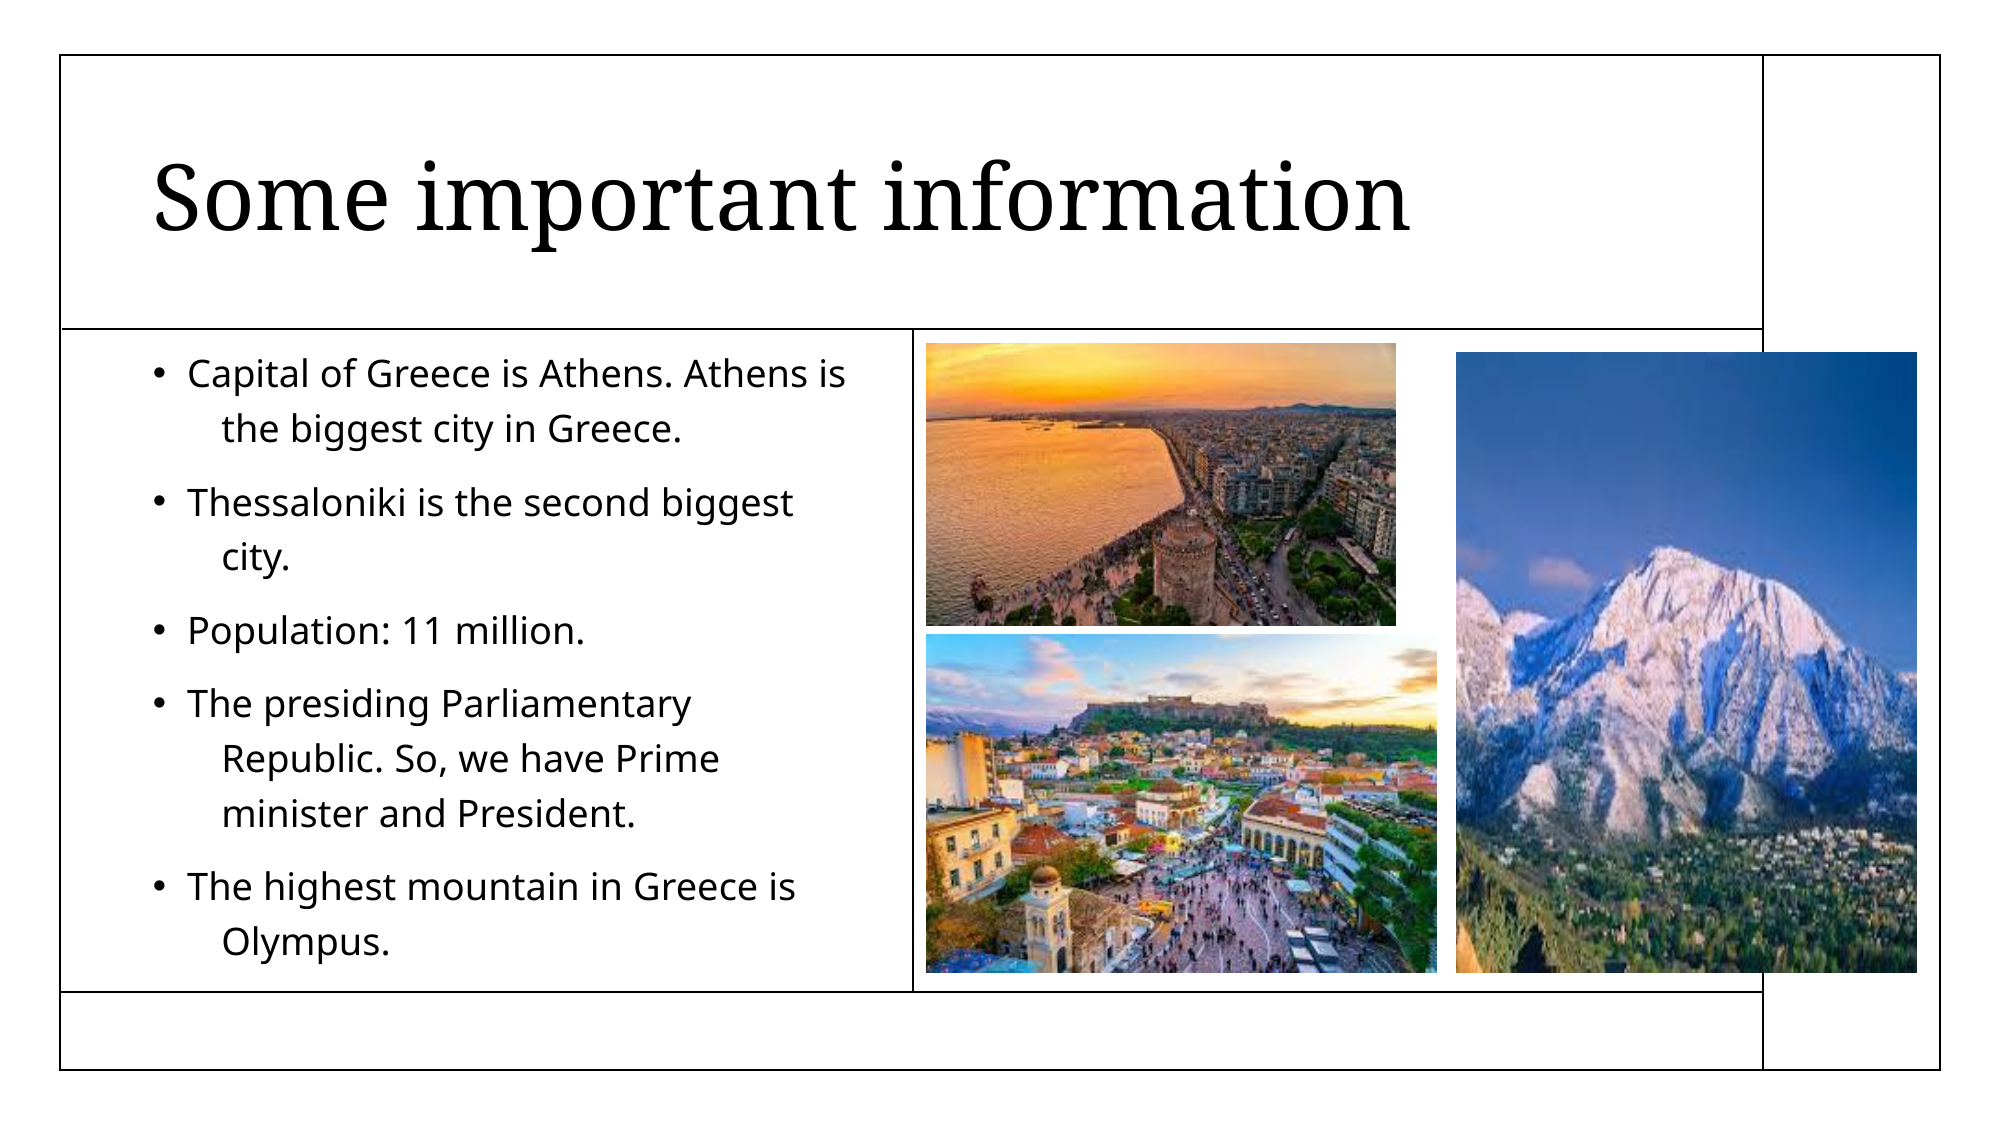

# Some important information
Capital of Greece is Athens. Athens is the biggest city in Greece.
Thessaloniki is the second biggest city.
Population: 11 million.
The presiding Parliamentary Republic. So, we have Prime minister and President.
The highest mountain in Greece is Olympus.